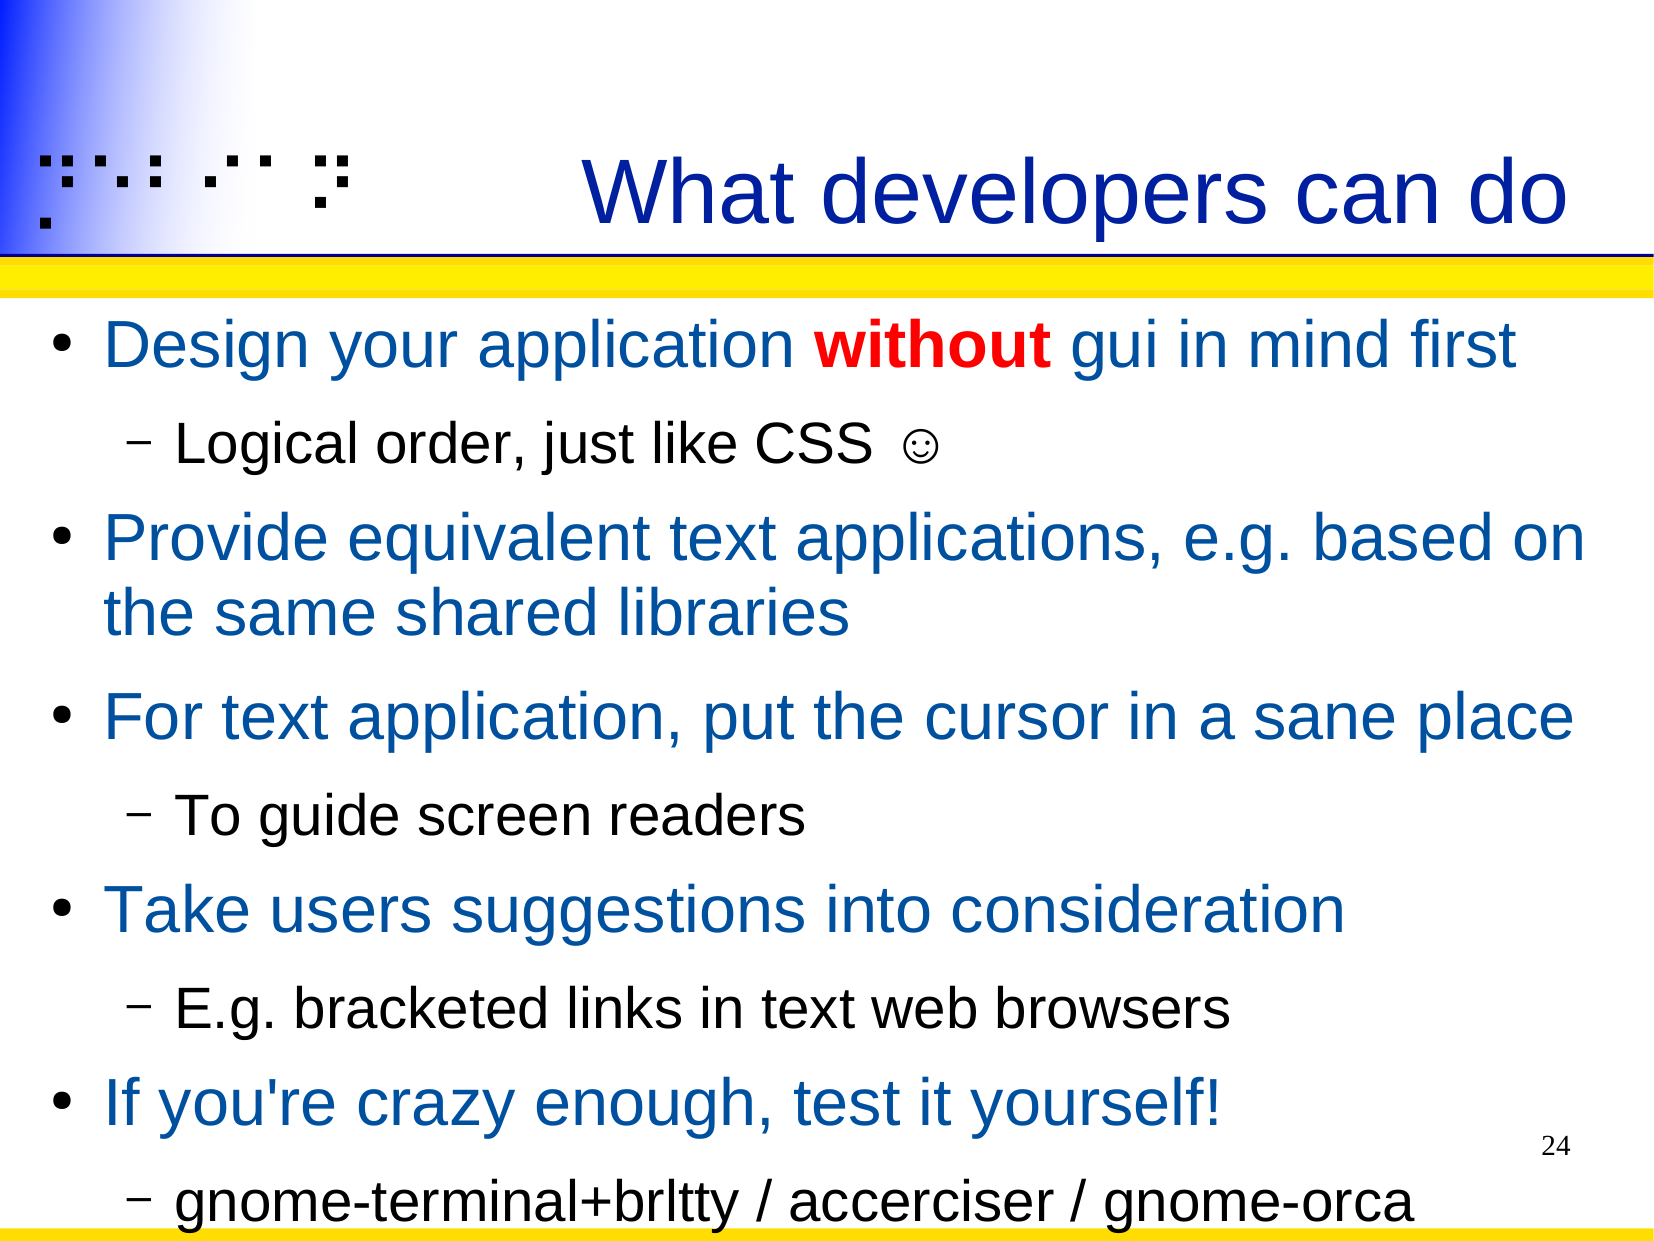

# What developers can do
Design your application without gui in mind first
Logical order, just like CSS ☺
Provide equivalent text applications, e.g. based on the same shared libraries
For text application, put the cursor in a sane place
To guide screen readers
Take users suggestions into consideration
E.g. bracketed links in text web browsers
If you're crazy enough, test it yourself!
gnome-terminal+brltty / accerciser / gnome-orca
24